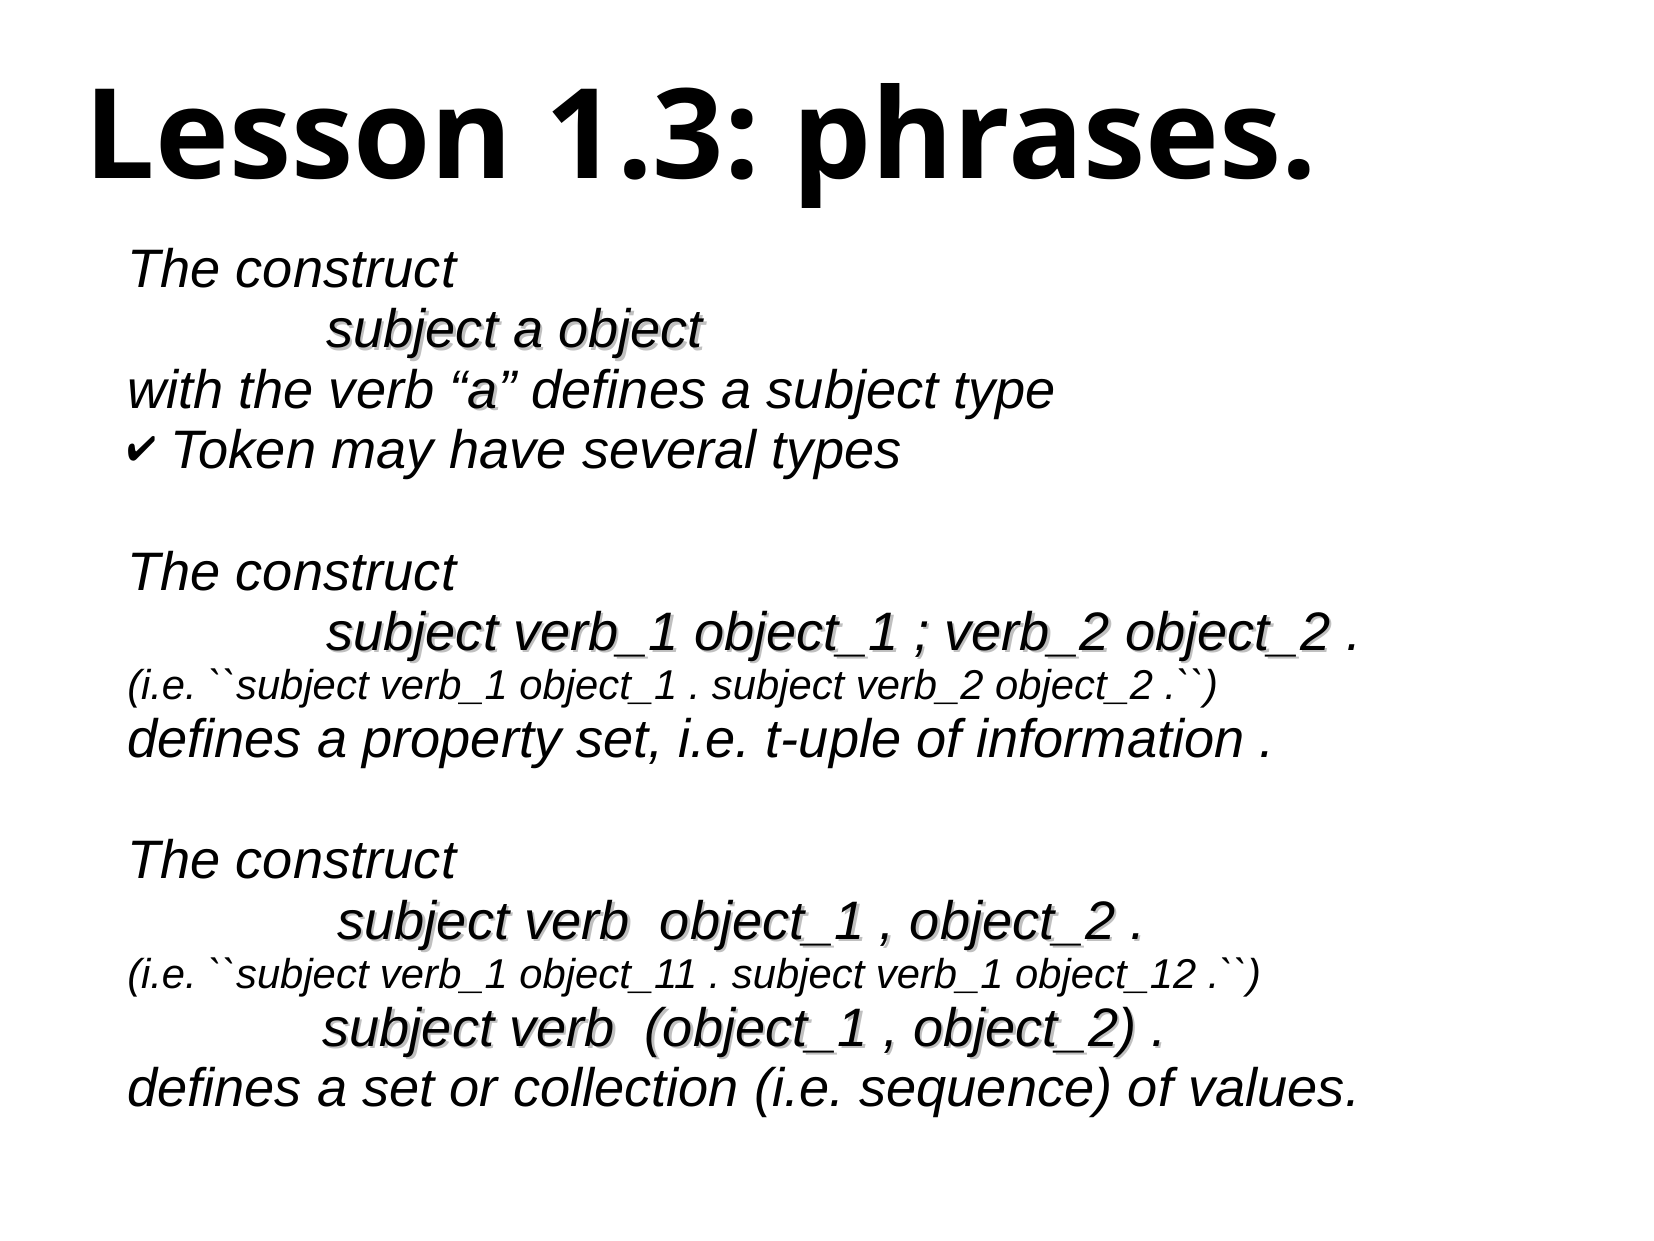

Lesson 1.3: phrases.
The construct
 subject a object
with the verb “a” defines a subject type
 Token may have several types
The construct
 subject verb_1 object_1 ; verb_2 object_2 .
(i.e. ``subject verb_1 object_1 . subject verb_2 object_2 .``)
defines a property set, i.e. t-uple of information .
The construct
 subject verb object_1 , object_2 .
(i.e. ``subject verb_1 object_11 . subject verb_1 object_12 .``)
 subject verb (object_1 , object_2) .
defines a set or collection (i.e. sequence) of values.